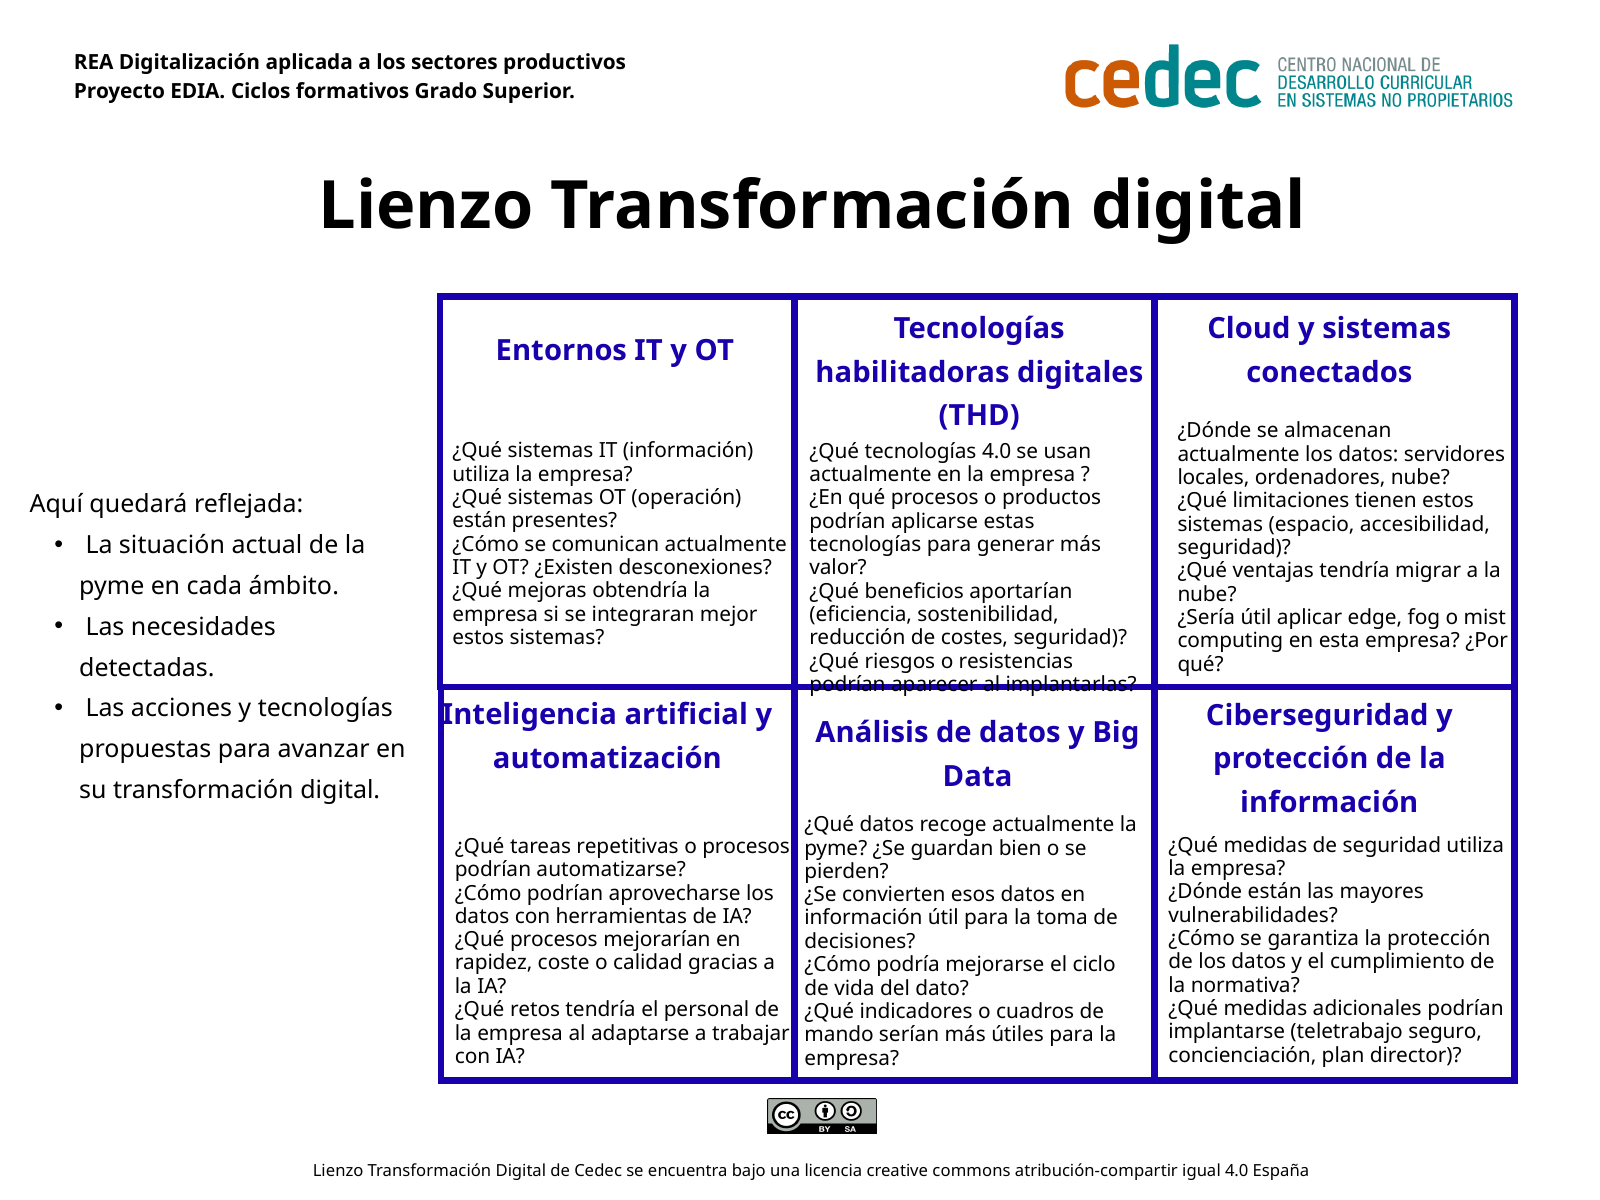

REA Digitalización aplicada a los sectores productivos
Proyecto EDIA. Ciclos formativos Grado Superior.
Lienzo Transformación digital
Tecnologías habilitadoras digitales (THD)
Cloud y sistemas conectados
Entornos IT y OT
¿Dónde se almacenan actualmente los datos: servidores locales, ordenadores, nube?
¿Qué limitaciones tienen estos sistemas (espacio, accesibilidad, seguridad)?
¿Qué ventajas tendría migrar a la nube?
¿Sería útil aplicar edge, fog o mist computing en esta empresa? ¿Por qué?
¿Qué sistemas IT (información) utiliza la empresa?
¿Qué sistemas OT (operación) están presentes?
¿Cómo se comunican actualmente IT y OT? ¿Existen desconexiones?
¿Qué mejoras obtendría la empresa si se integraran mejor estos sistemas?
¿Qué tecnologías 4.0 se usan actualmente en la empresa ?
¿En qué procesos o productos podrían aplicarse estas tecnologías para generar más valor?
¿Qué beneficios aportarían (eficiencia, sostenibilidad, reducción de costes, seguridad)?
¿Qué riesgos o resistencias podrían aparecer al implantarlas?
Aquí quedará reflejada:
 La situación actual de la pyme en cada ámbito.
 Las necesidades detectadas.
 Las acciones y tecnologías propuestas para avanzar en su transformación digital.
Inteligencia artificial y automatización
Ciberseguridad y protección de la información
Análisis de datos y Big Data
¿Qué datos recoge actualmente la pyme? ¿Se guardan bien o se pierden?
¿Se convierten esos datos en información útil para la toma de decisiones?
¿Cómo podría mejorarse el ciclo de vida del dato?
¿Qué indicadores o cuadros de mando serían más útiles para la empresa?
¿Qué medidas de seguridad utiliza la empresa?
¿Dónde están las mayores vulnerabilidades?
¿Cómo se garantiza la protección de los datos y el cumplimiento de la normativa?
¿Qué medidas adicionales podrían implantarse (teletrabajo seguro, concienciación, plan director)?
¿Qué tareas repetitivas o procesos podrían automatizarse?
¿Cómo podrían aprovecharse los datos con herramientas de IA?
¿Qué procesos mejorarían en rapidez, coste o calidad gracias a la IA?
¿Qué retos tendría el personal de la empresa al adaptarse a trabajar con IA?
Lienzo Transformación Digital de Cedec se encuentra bajo una licencia creative commons atribución-compartir igual 4.0 España